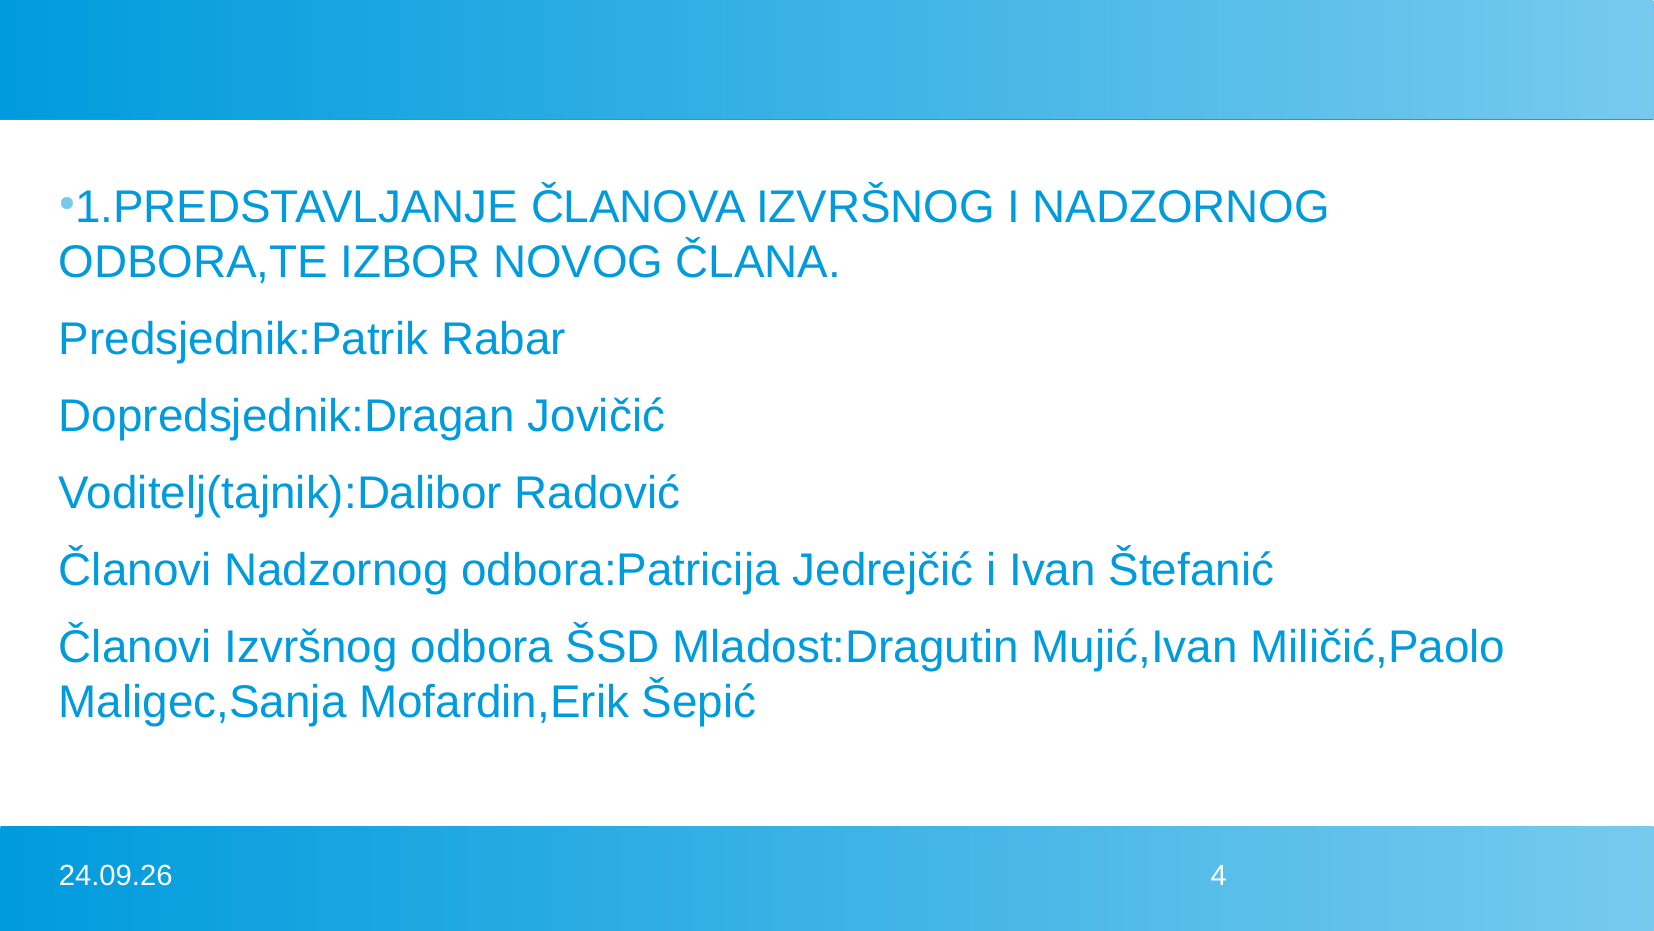

#
1.PREDSTAVLJANJE ČLANOVA IZVRŠNOG I NADZORNOG ODBORA,TE IZBOR NOVOG ČLANA.
Predsjednik:Patrik Rabar
Dopredsjednik:Dragan Jovičić
Voditelj(tajnik):Dalibor Radović
Članovi Nadzornog odbora:Patricija Jedrejčić i Ivan Štefanić
Članovi Izvršnog odbora ŠSD Mladost:Dragutin Mujić,Ivan Miličić,Paolo Maligec,Sanja Mofardin,Erik Šepić